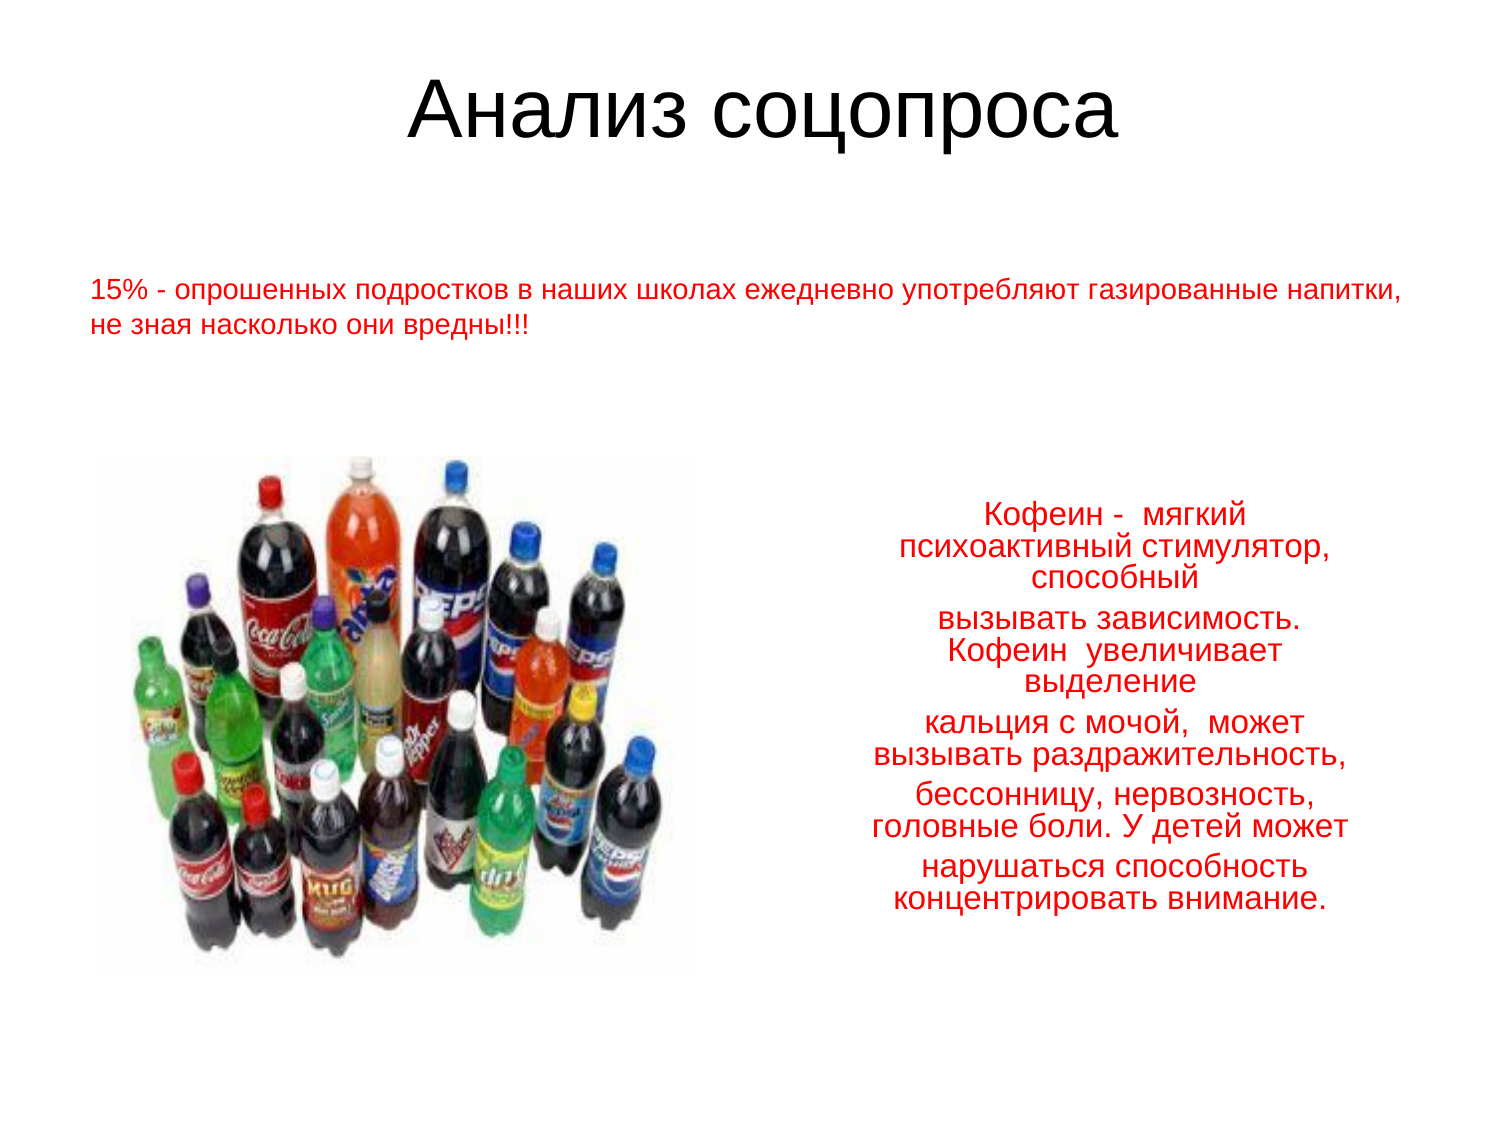

Анализ соцопроса
15% - опрошенных подростков в наших школах ежедневно употребляют газированные напитки, не зная насколько они вредны!!!
Кофеин - мягкий психоактивный стимулятор, способный
 вызывать зависимость. Кофеин увеличивает выделение
кальция с мочой, может вызывать раздражительность,
бессонницу, нервозность, головные боли. У детей может
нарушаться способность концентрировать внимание.